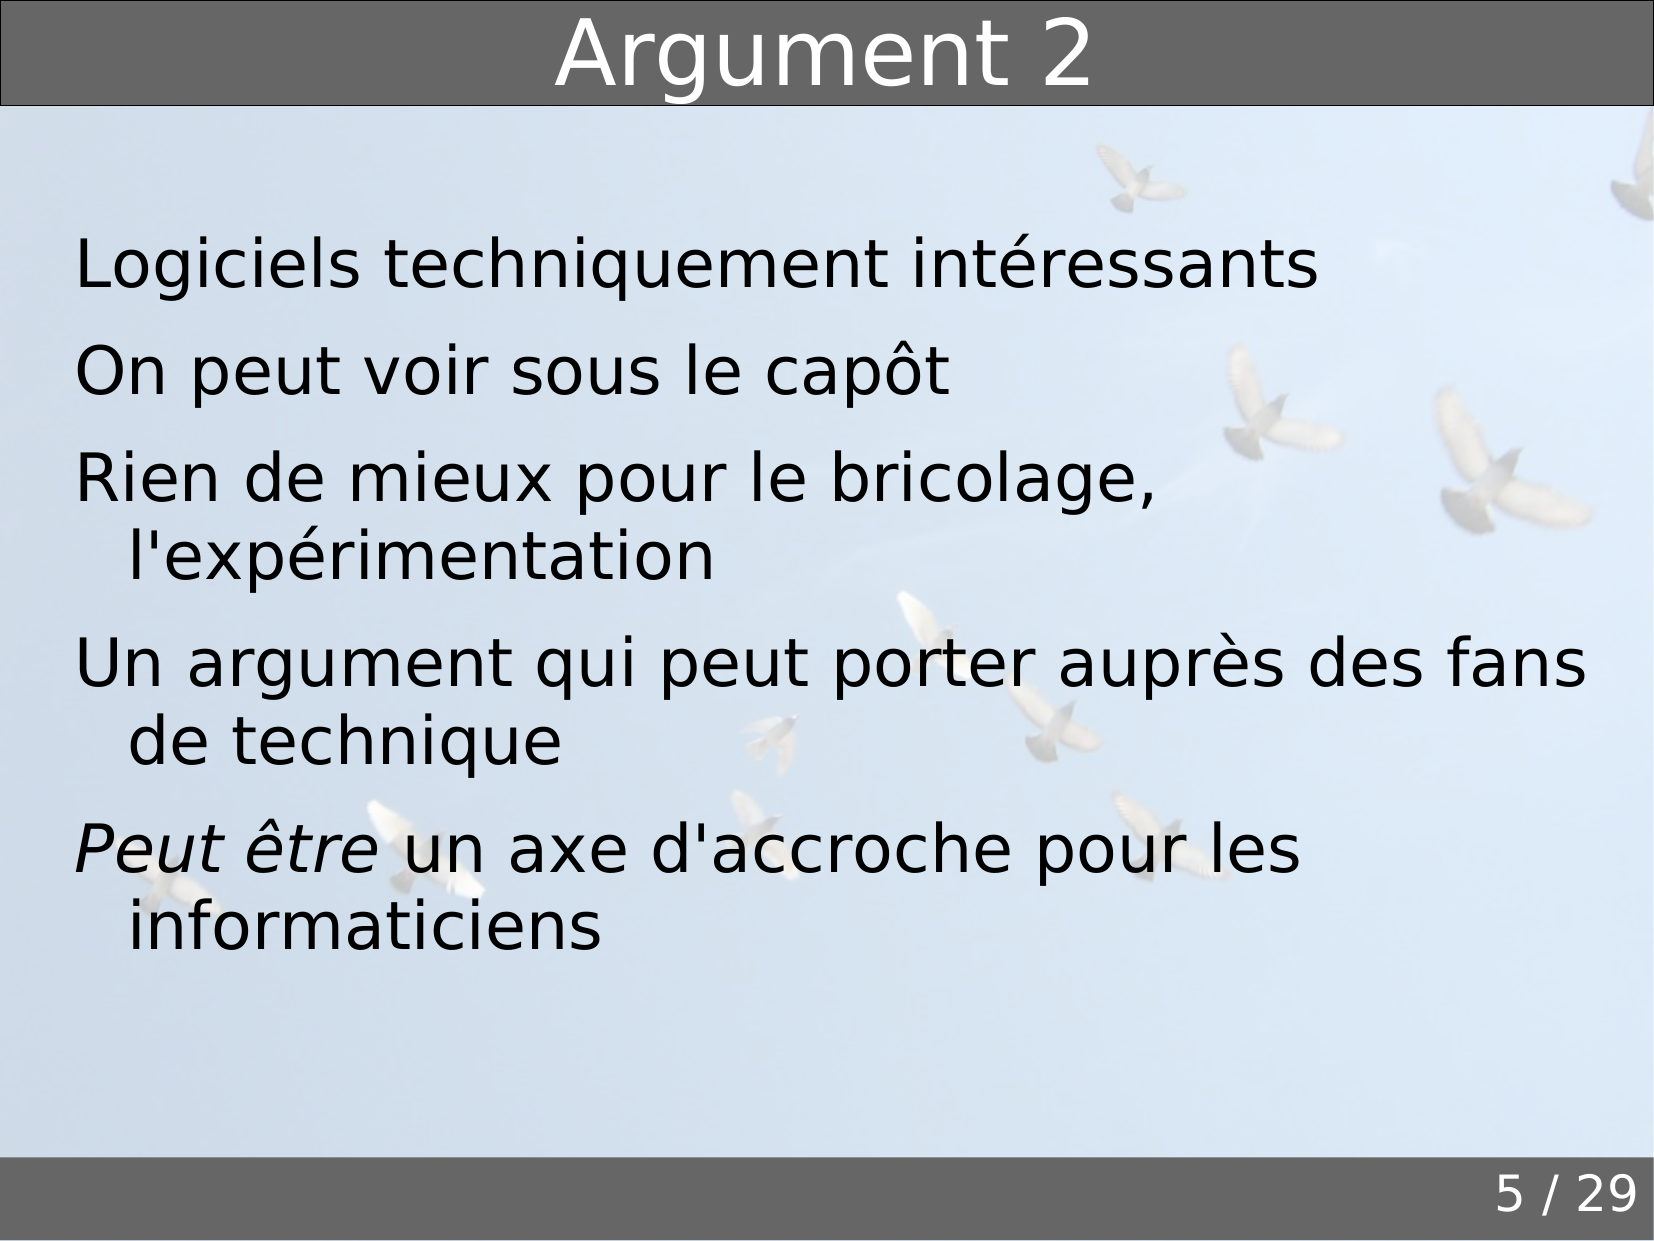

# Argument 2
Logiciels techniquement intéressants
On peut voir sous le capôt
Rien de mieux pour le bricolage, l'expérimentation
Un argument qui peut porter auprès des fans de technique
Peut être un axe d'accroche pour les informaticiens